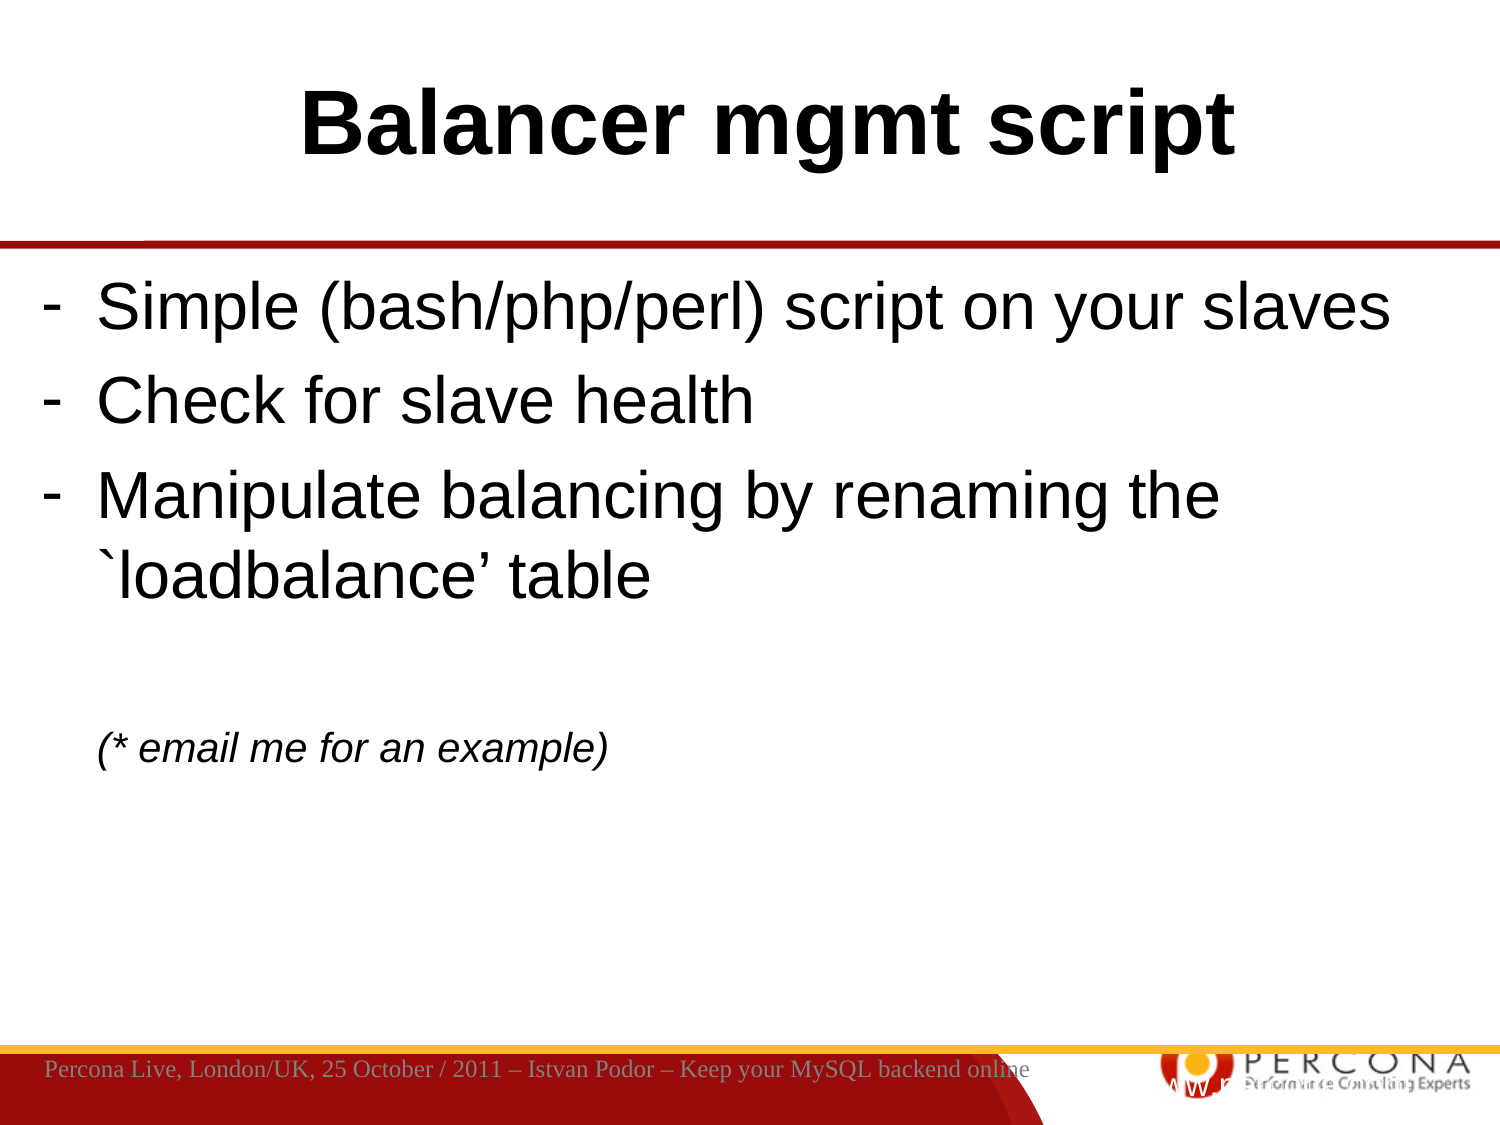

# Balancer mgmt script
Simple (bash/php/perl) script on your slaves
Check for slave health
Manipulate balancing by renaming the `loadbalance’ table
(* email me for an example)
Percona Live, London/UK, 25 October / 2011 – Istvan Podor – Keep your MySQL backend online